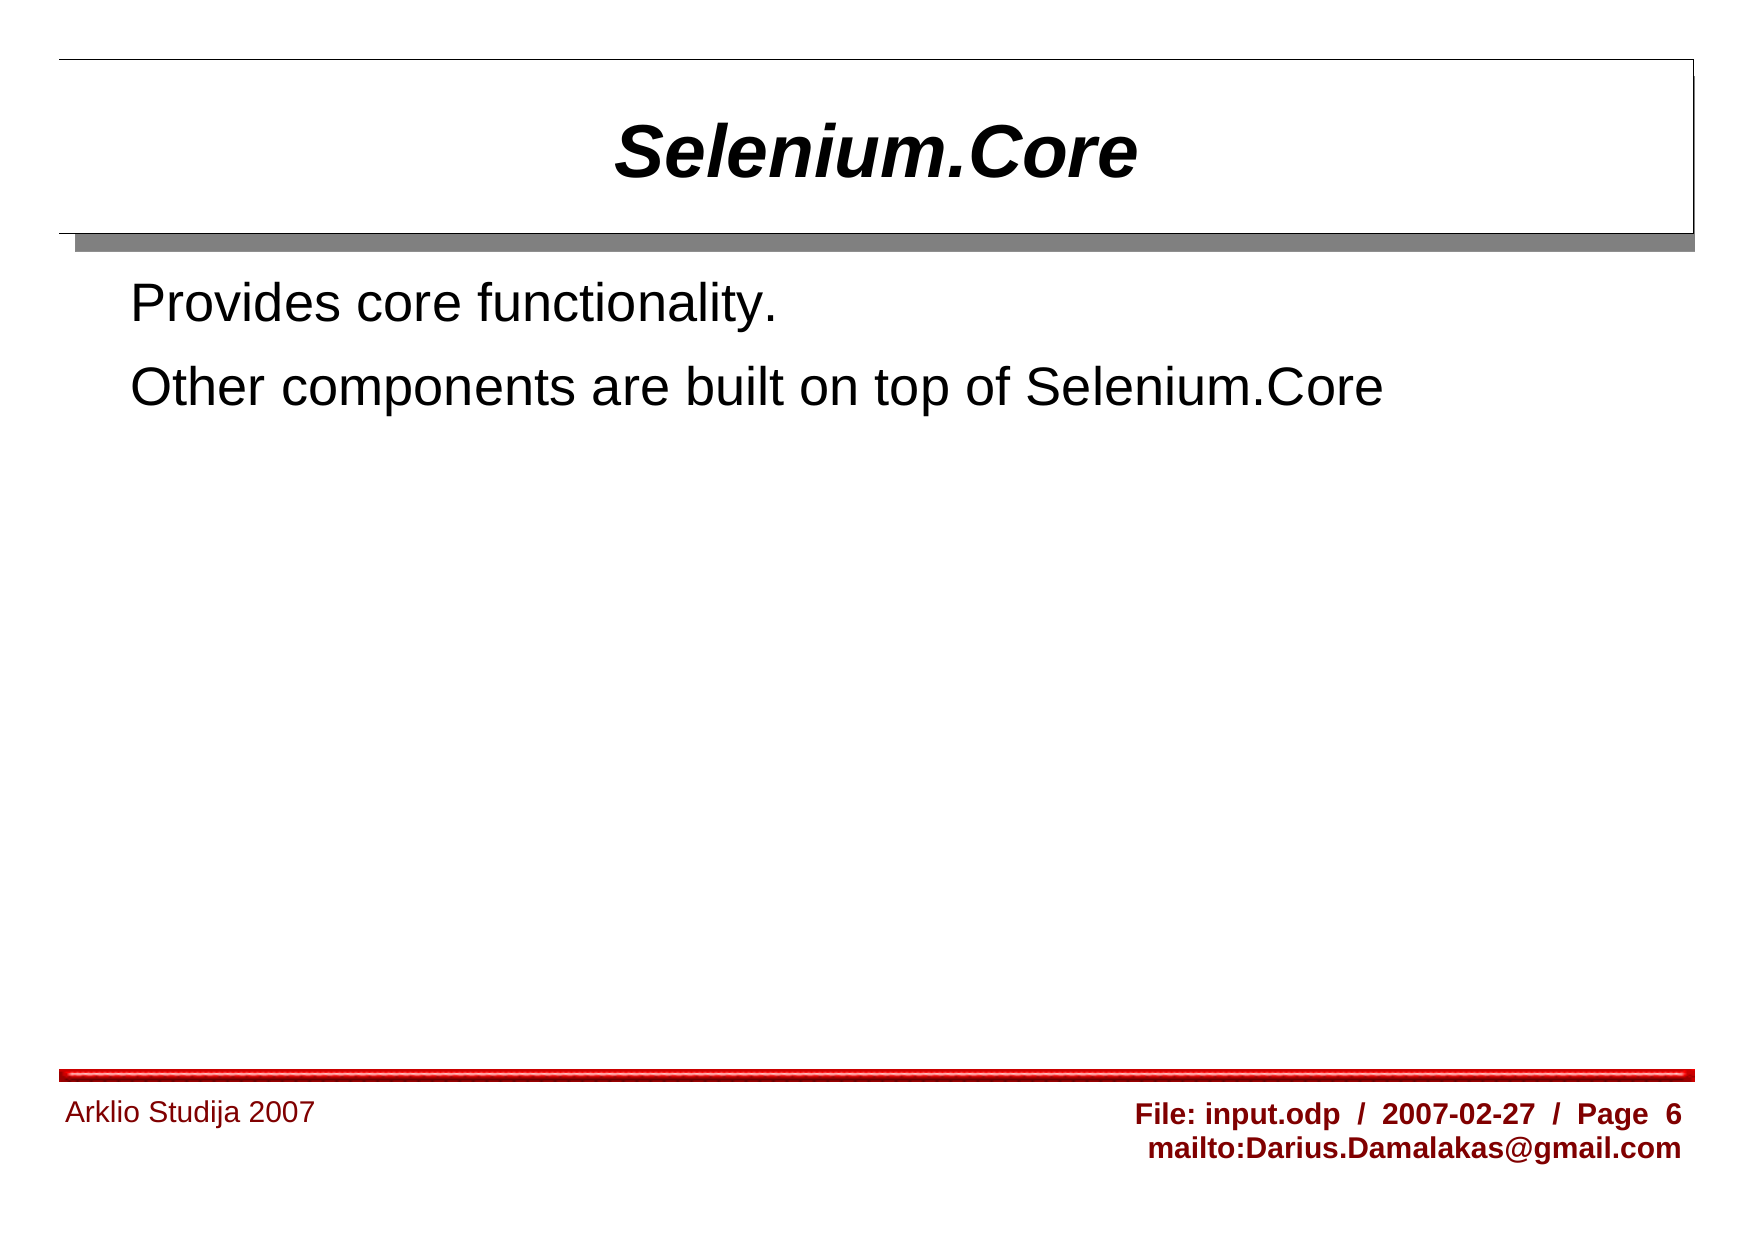

# Selenium.Core
Provides core functionality.
Other components are built on top of Selenium.Core